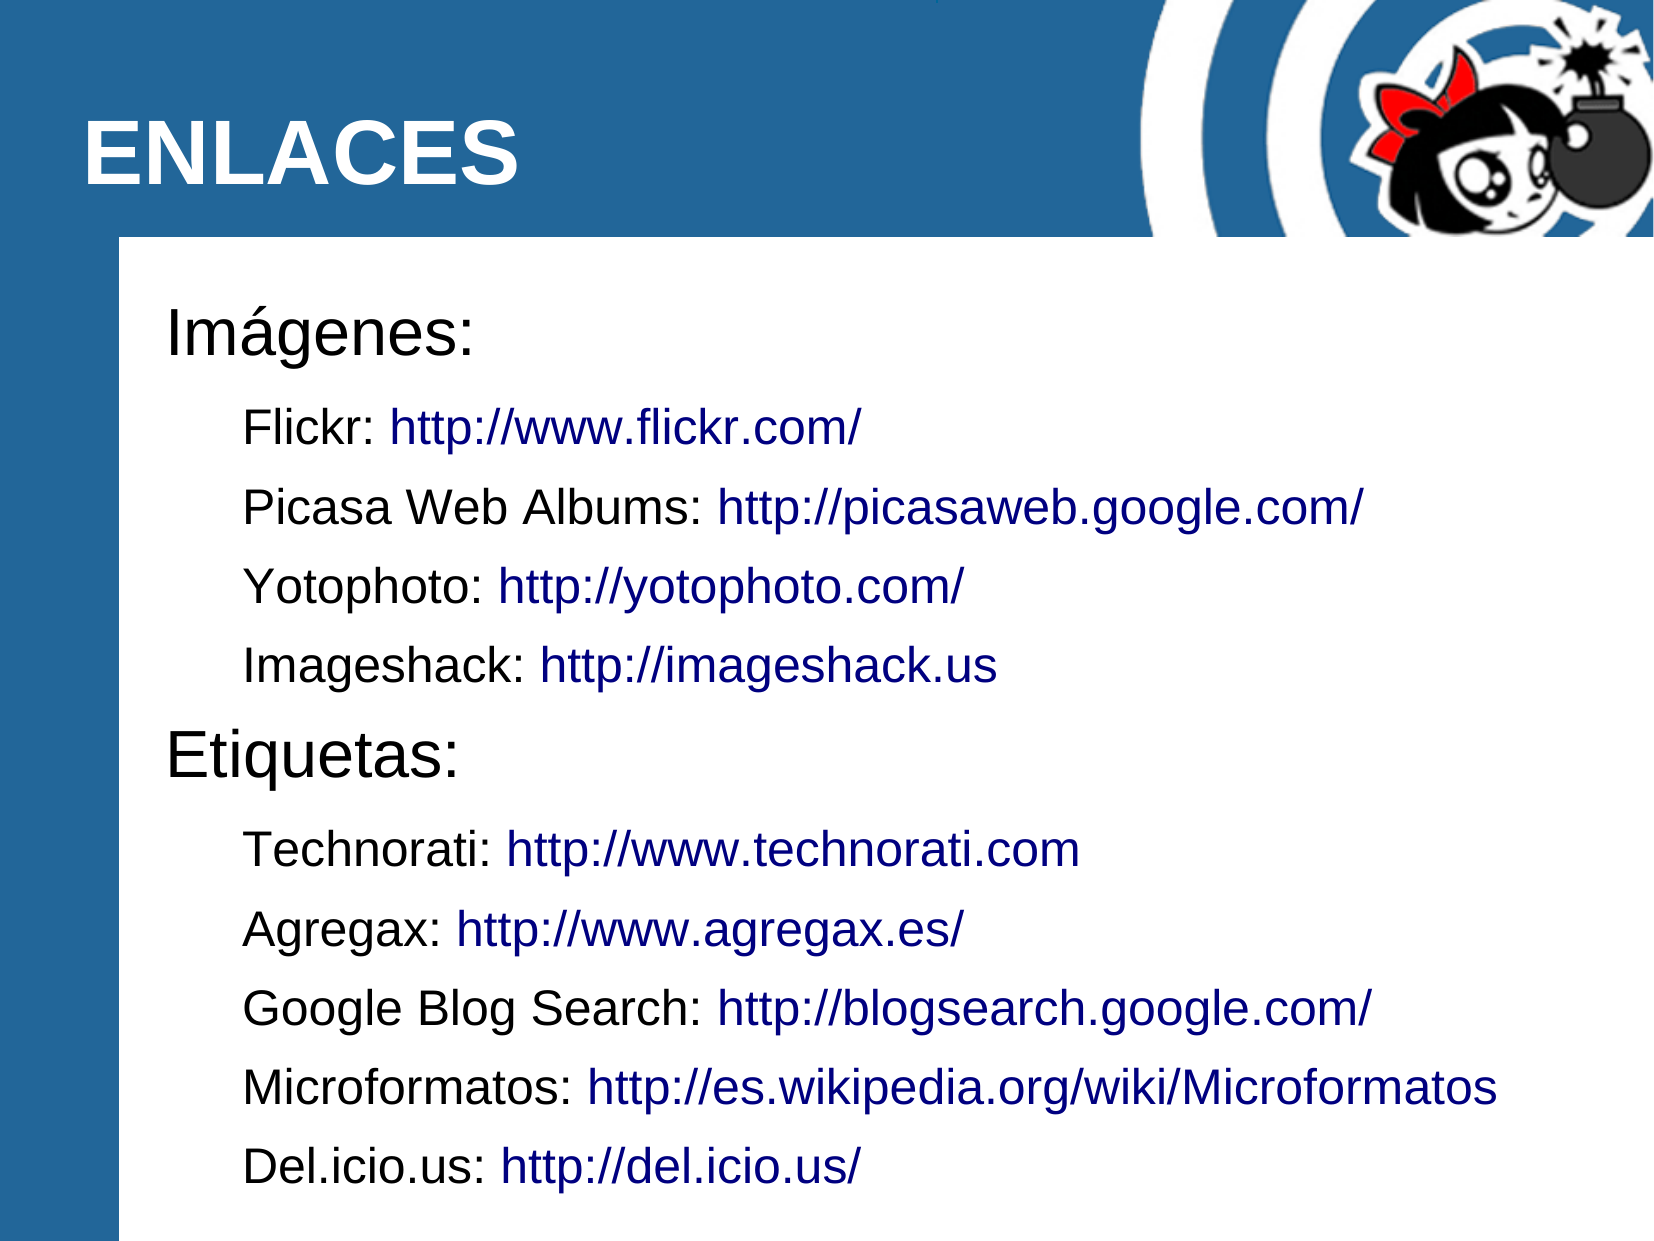

# ENLACES
Imágenes:
Flickr: http://www.flickr.com/
Picasa Web Albums: http://picasaweb.google.com/
Yotophoto: http://yotophoto.com/
Imageshack: http://imageshack.us
Etiquetas:
Technorati: http://www.technorati.com
Agregax: http://www.agregax.es/
Google Blog Search: http://blogsearch.google.com/
Microformatos: http://es.wikipedia.org/wiki/Microformatos
Del.icio.us: http://del.icio.us/